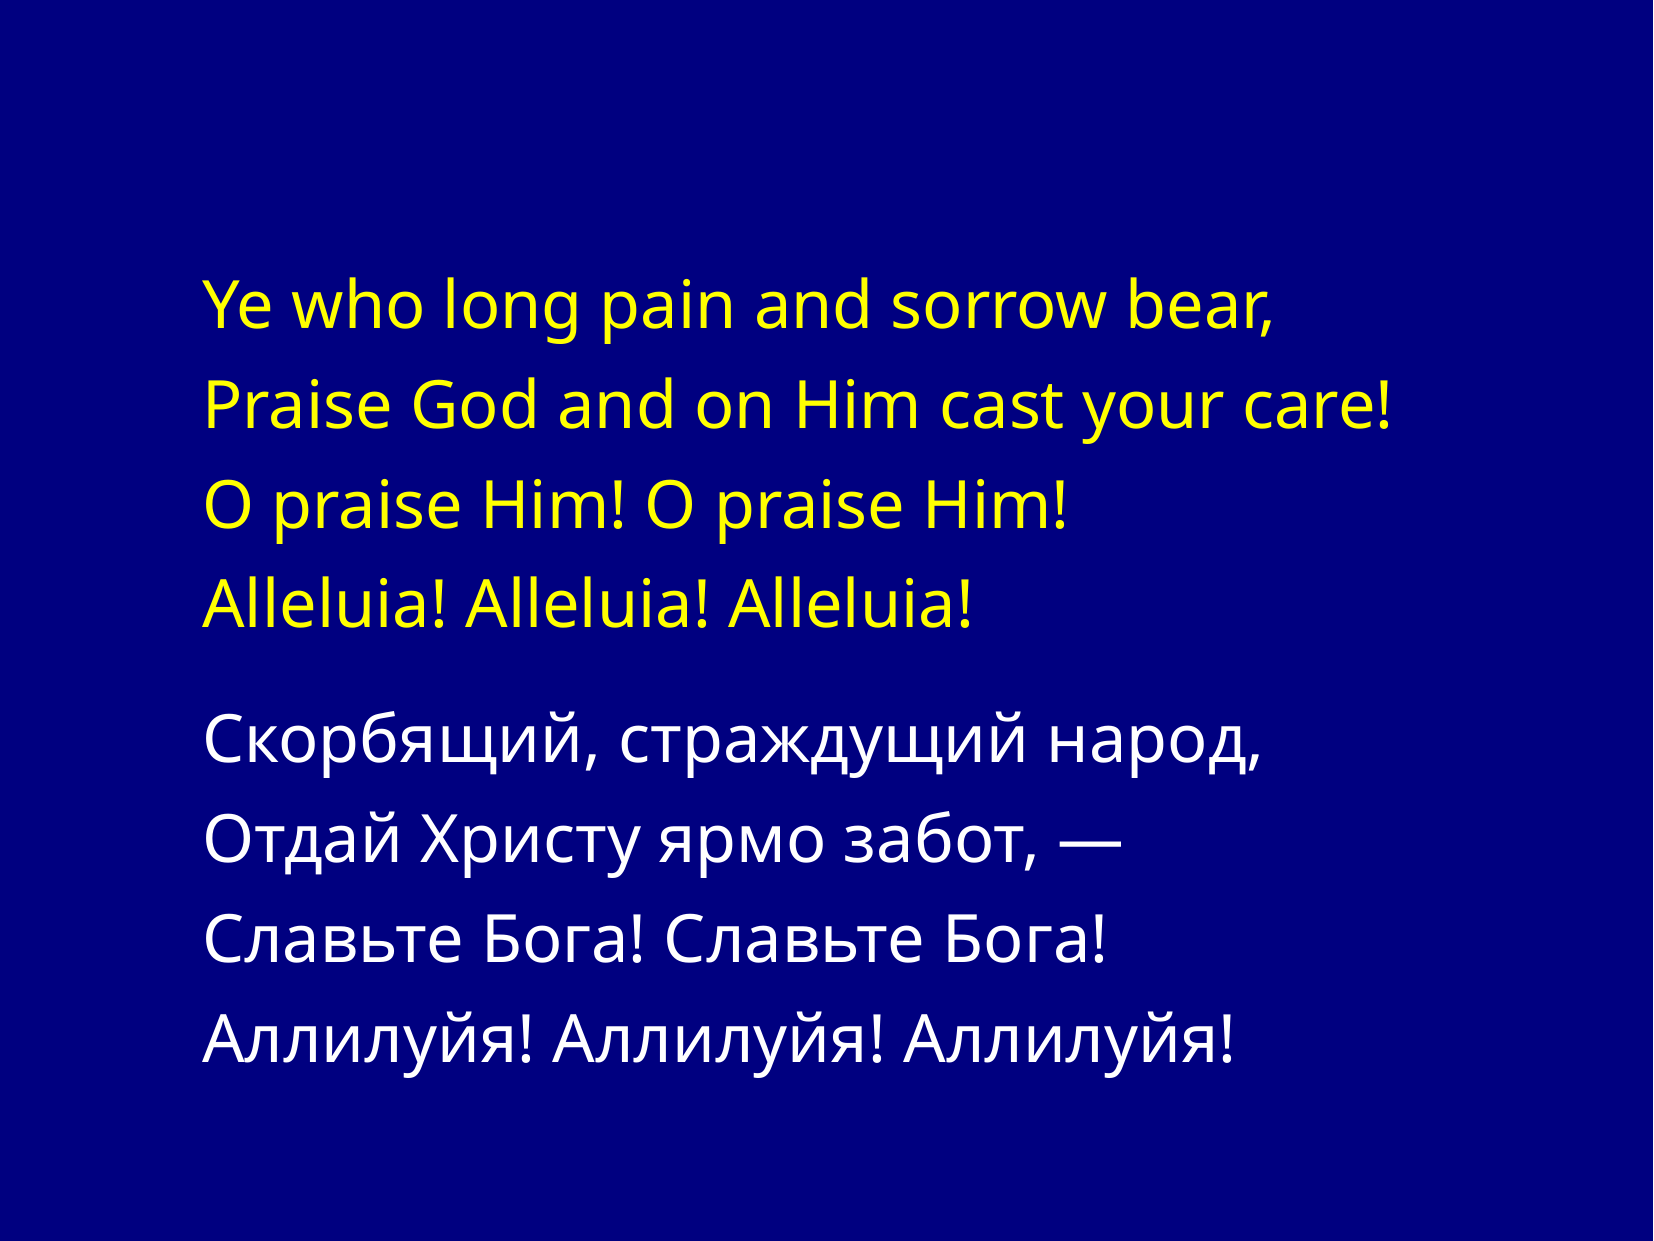

Ye who long pain and sorrow bear,
	Praise God and on Him cast your care!
	O praise Him! O praise Him!
	Alleluia! Alleluia! Alleluia!
	Скорбящий, страждущий народ,
	Отдай Христу ярмо забот, ―
	Славьте Бога! Славьте Бога!
	Аллилуйя! Аллилуйя! Аллилуйя!